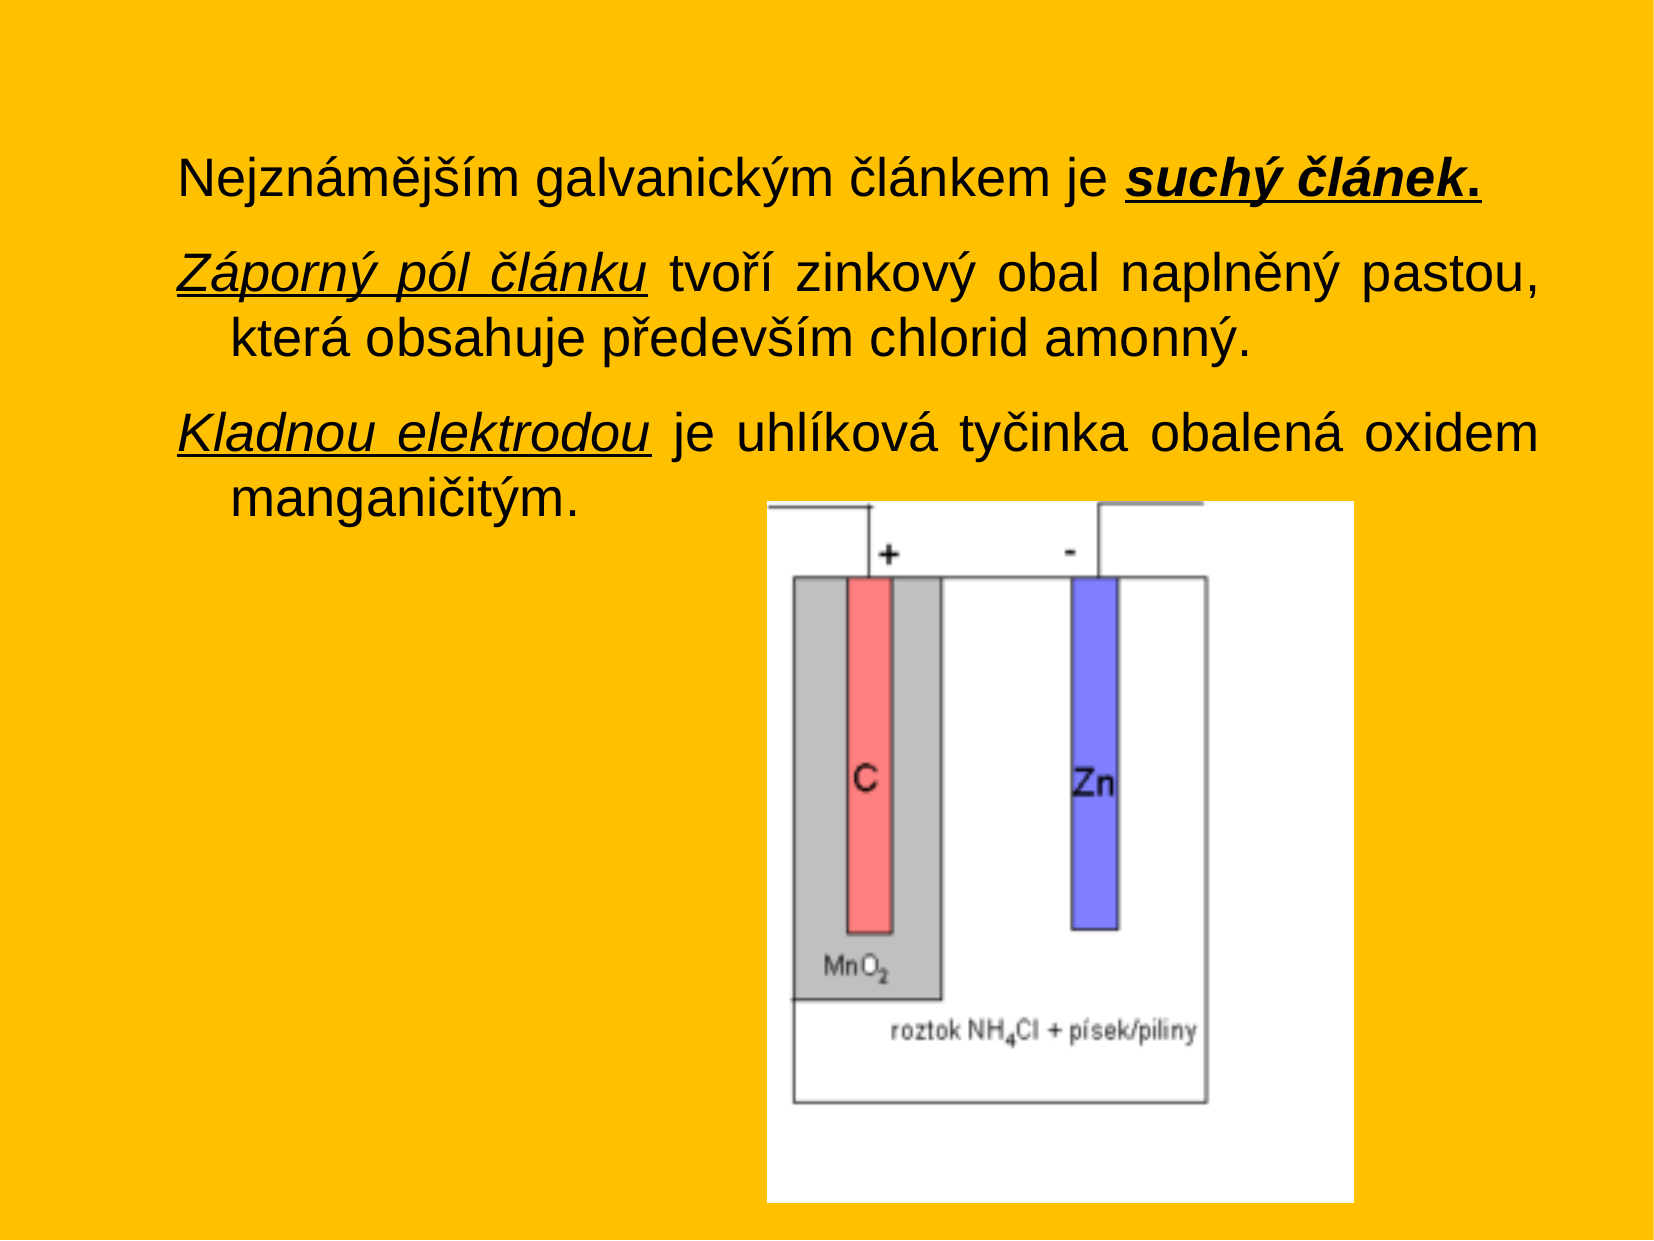

# Nejznámějším galvanickým článkem je suchý článek.
Záporný pól článku tvoří zinkový obal naplněný pastou, která obsahuje především chlorid amonný.
Kladnou elektrodou je uhlíková tyčinka obalená oxidem manganičitým.